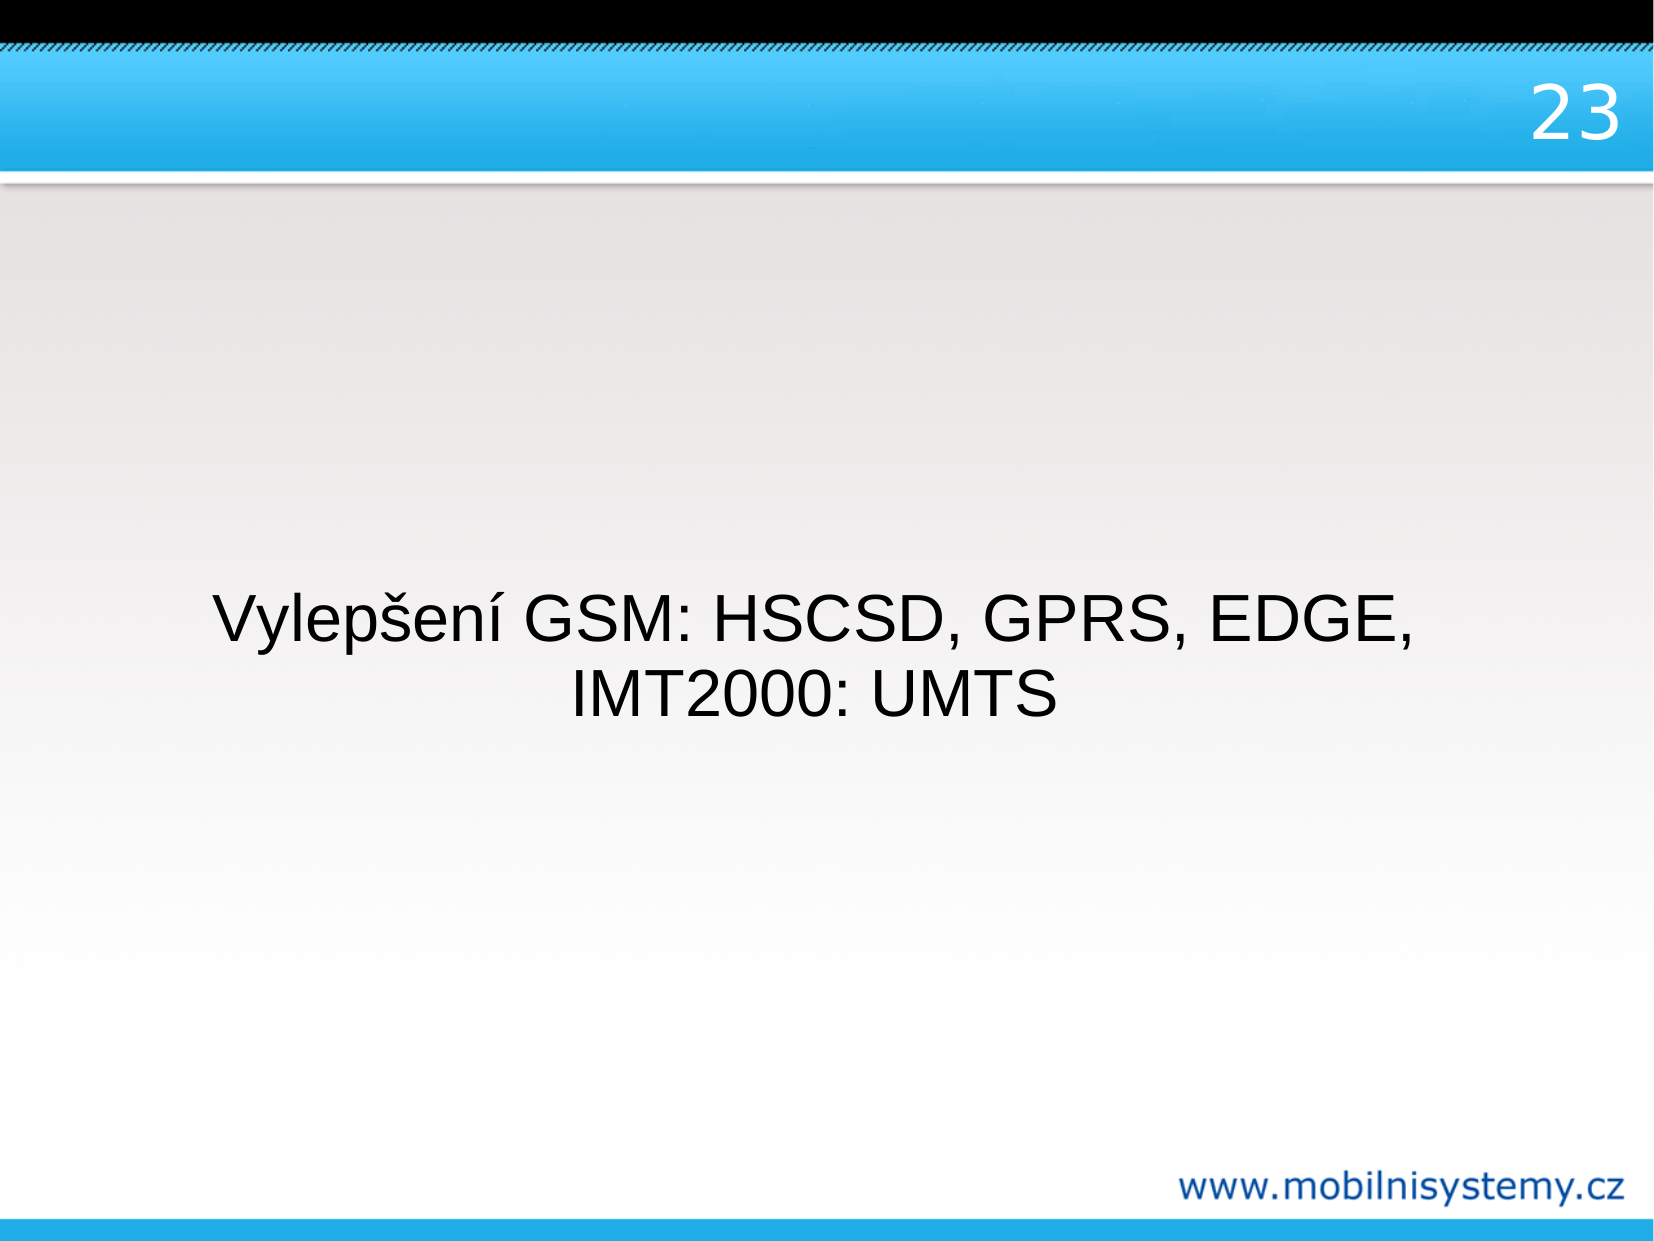

# 23
Vylepšení GSM: HSCSD, GPRS, EDGE, IMT2000: UMTS